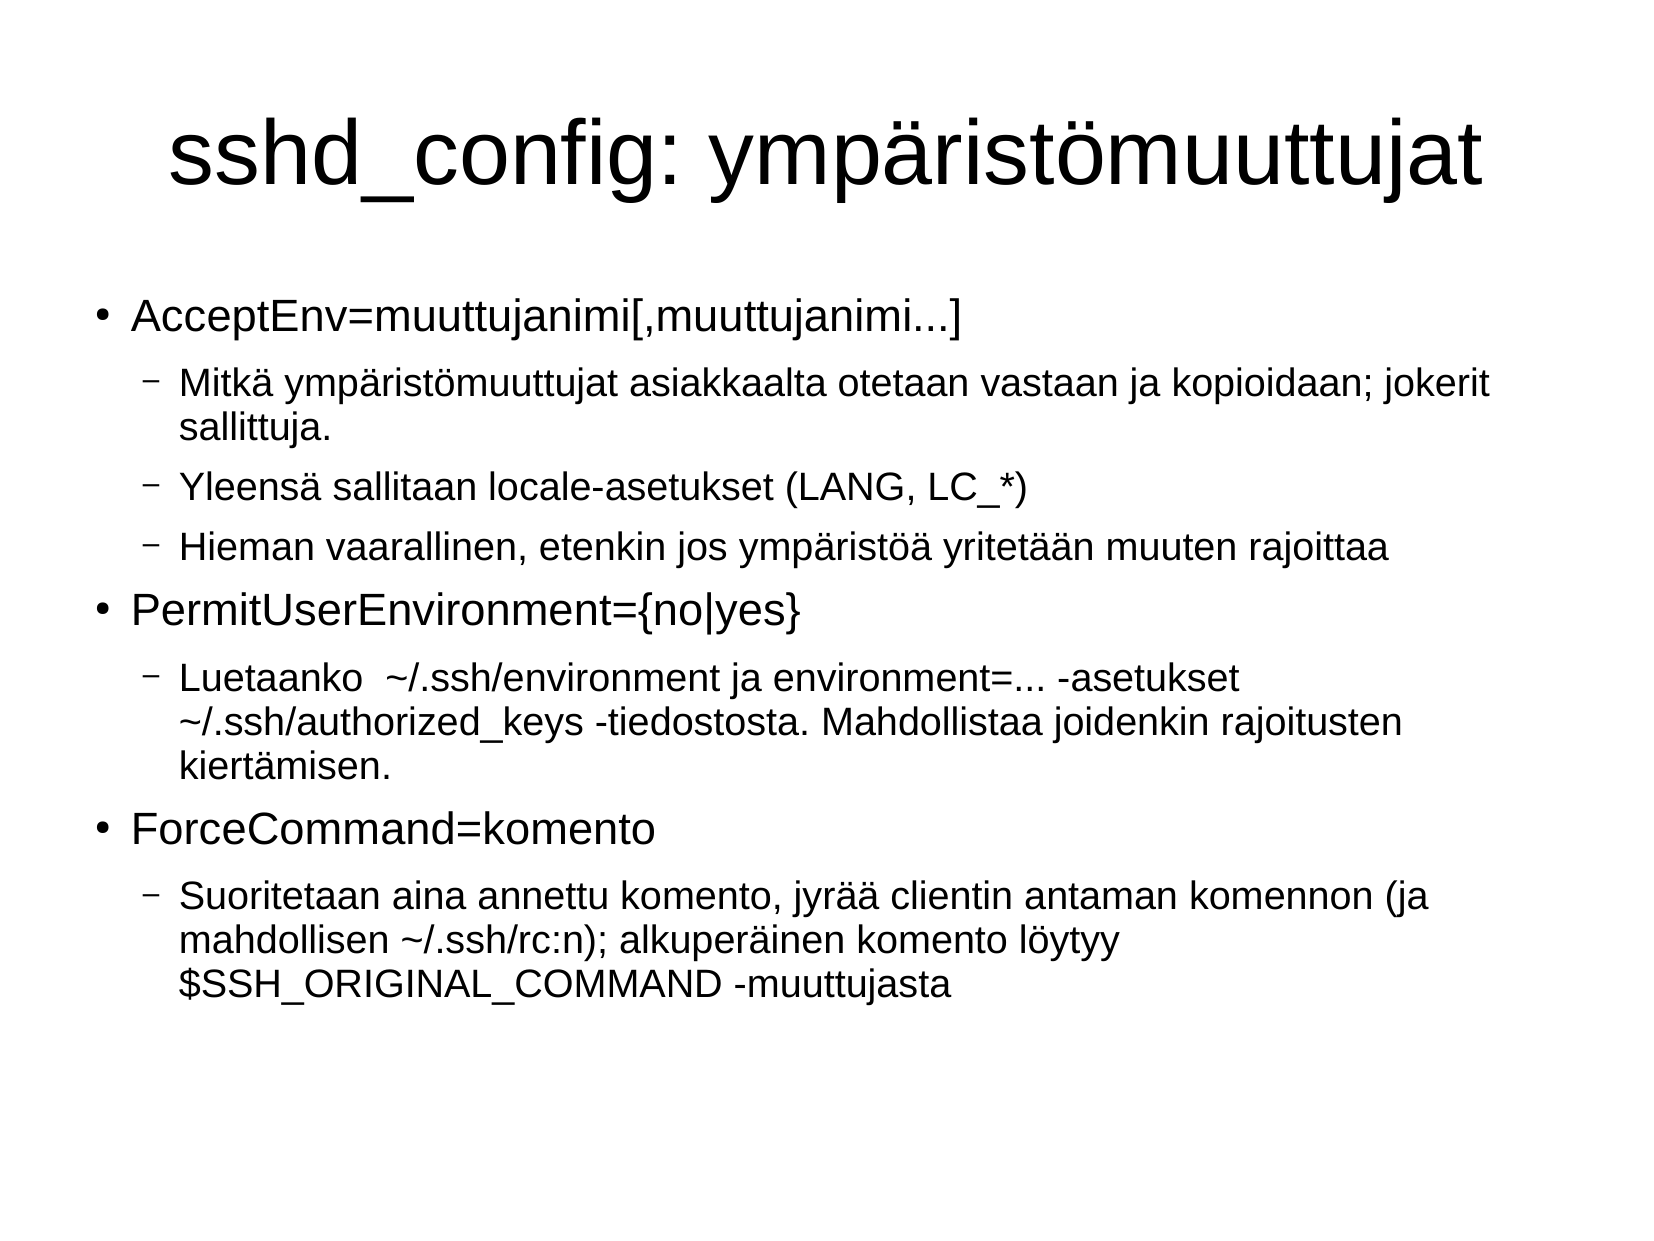

# sshd_config: ympäristömuuttujat
AcceptEnv=muuttujanimi[,muuttujanimi...]
Mitkä ympäristömuuttujat asiakkaalta otetaan vastaan ja kopioidaan; jokerit sallittuja.
Yleensä sallitaan locale-asetukset (LANG, LC_*)
Hieman vaarallinen, etenkin jos ympäristöä yritetään muuten rajoittaa
PermitUserEnvironment={no|yes}
Luetaanko ~/.ssh/environment ja environment=... -asetukset ~/.ssh/authorized_keys -tiedostosta. Mahdollistaa joidenkin rajoitusten kiertämisen.
ForceCommand=komento
Suoritetaan aina annettu komento, jyrää clientin antaman komennon (ja mahdollisen ~/.ssh/rc:n); alkuperäinen komento löytyy $SSH_ORIGINAL_COMMAND -muuttujasta